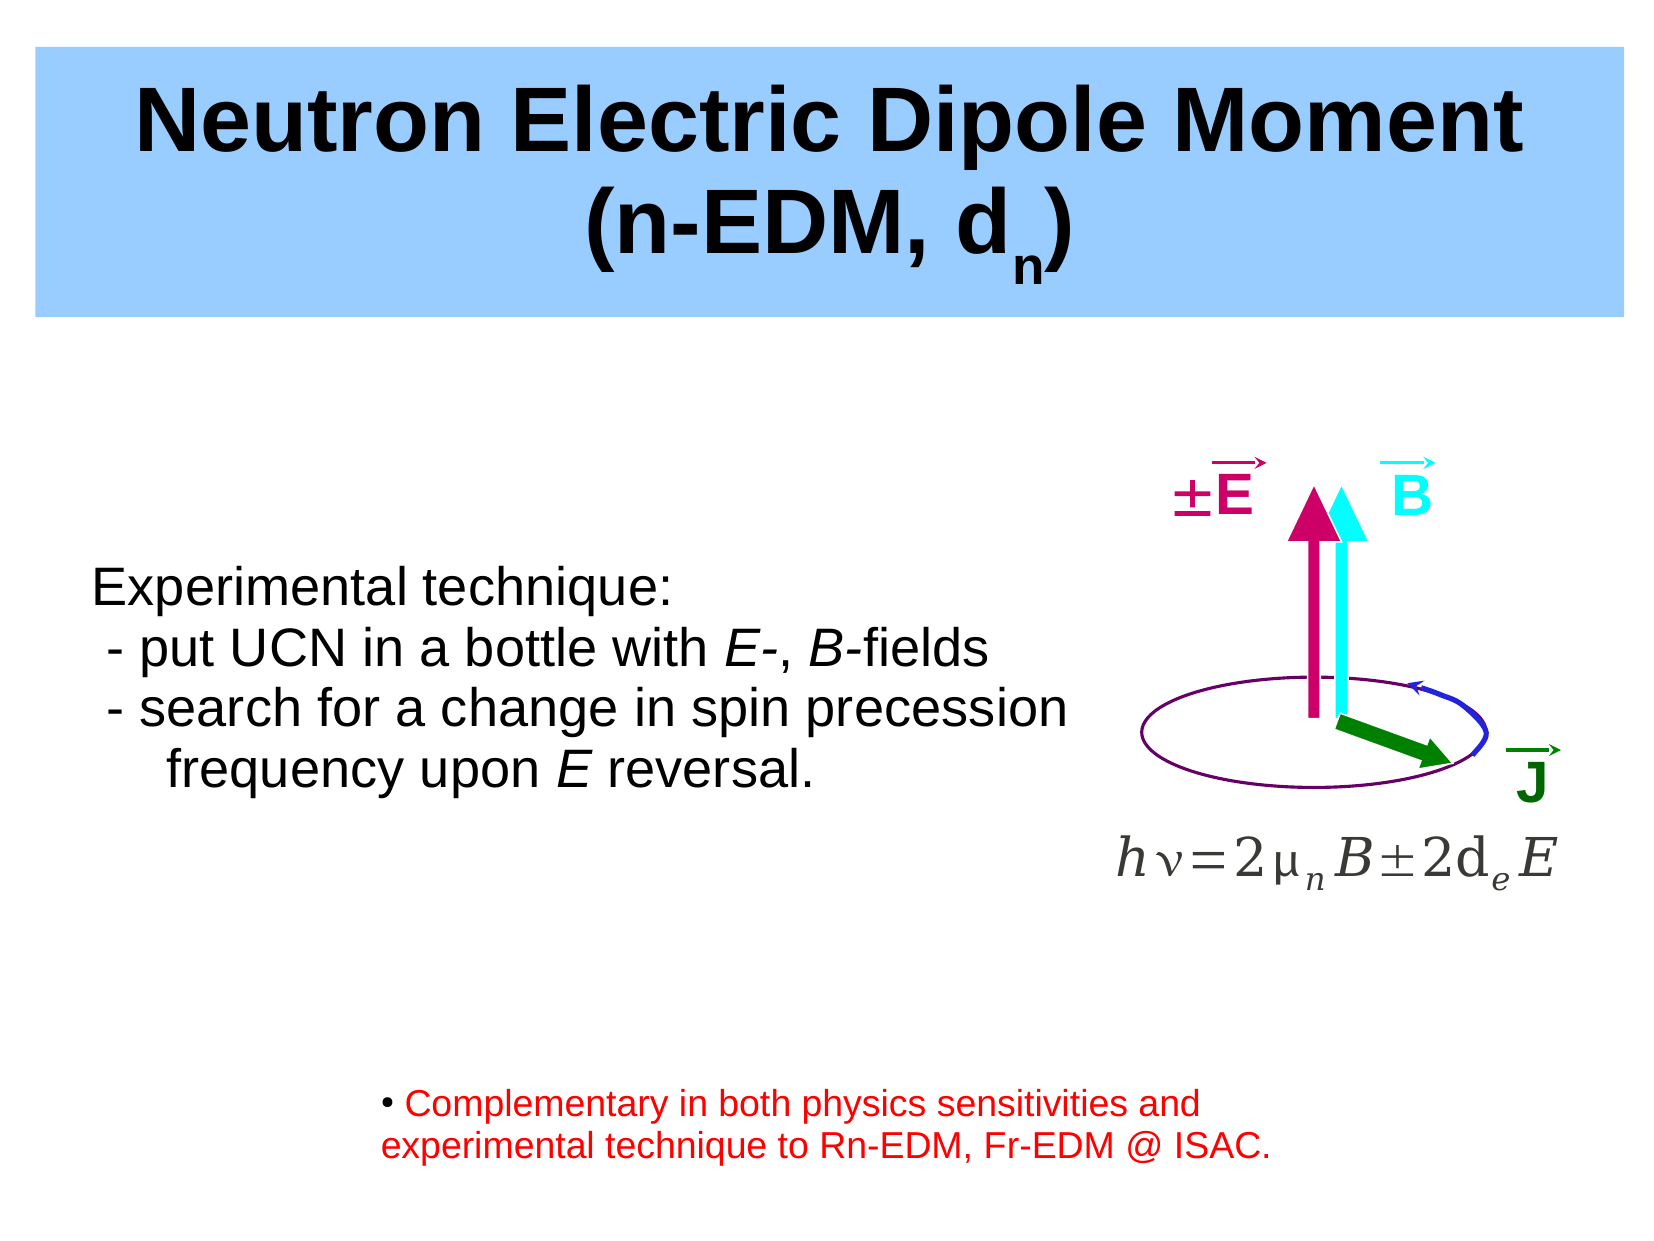

# Neutron Electric Dipole Moment (n-EDM, dn)
±E
B
Experimental technique:
 - put UCN in a bottle with E-, B-fields
 - search for a change in spin precession
 frequency upon E reversal.

J
 Complementary in both physics sensitivities and experimental technique to Rn-EDM, Fr-EDM @ ISAC.